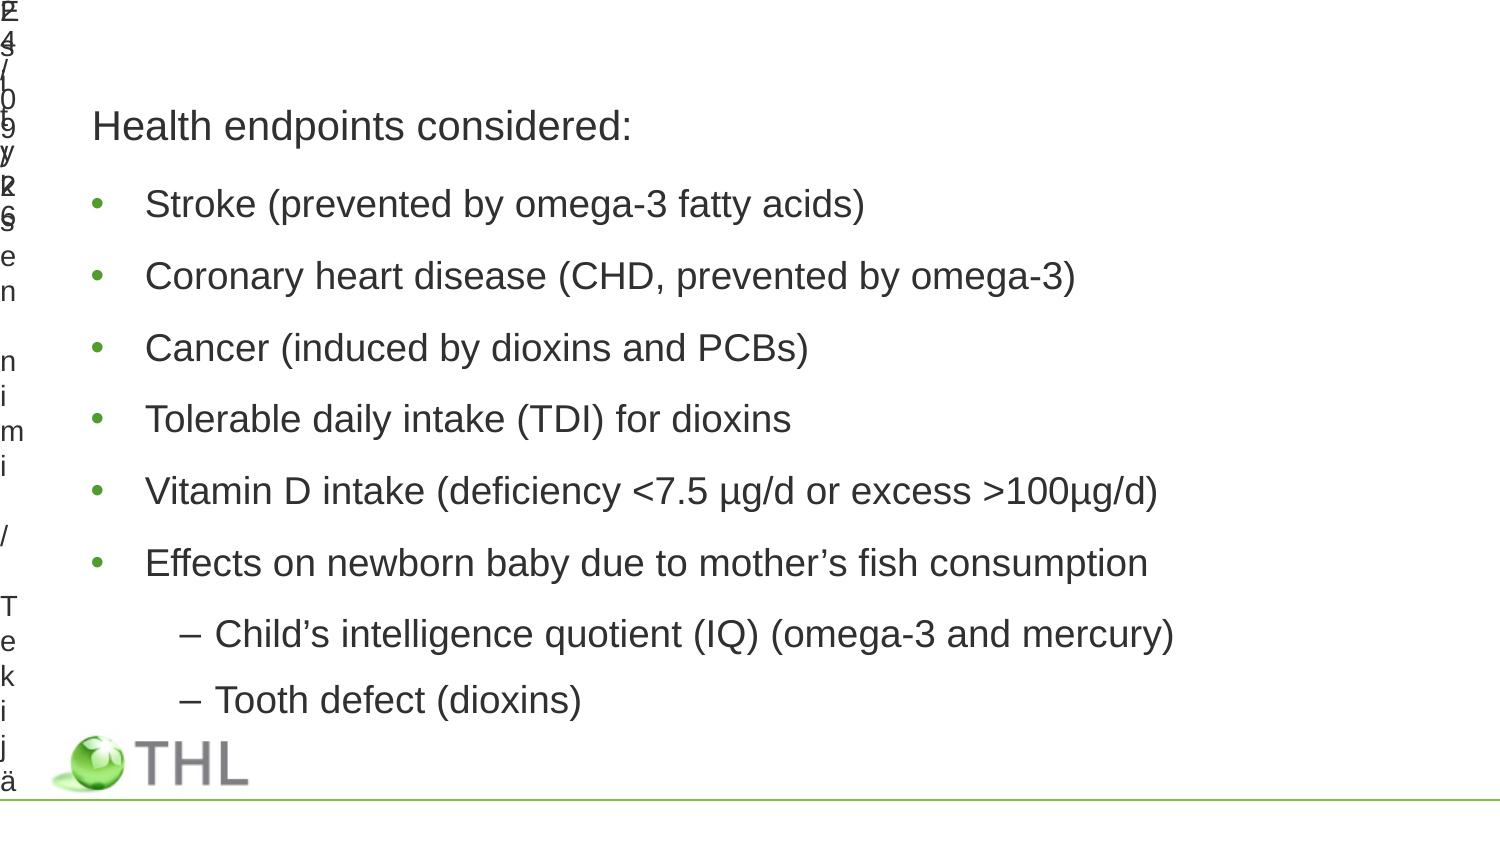

# Health endpoints considered:
Stroke (prevented by omega-3 fatty acids)
Coronary heart disease (CHD, prevented by omega-3)
Cancer (induced by dioxins and PCBs)
Tolerable daily intake (TDI) for dioxins
Vitamin D intake (deficiency <7.5 µg/d or excess >100µg/d)
Effects on newborn baby due to mother’s fish consumption
Child’s intelligence quotient (IQ) (omega-3 and mercury)
Tooth defect (dioxins)